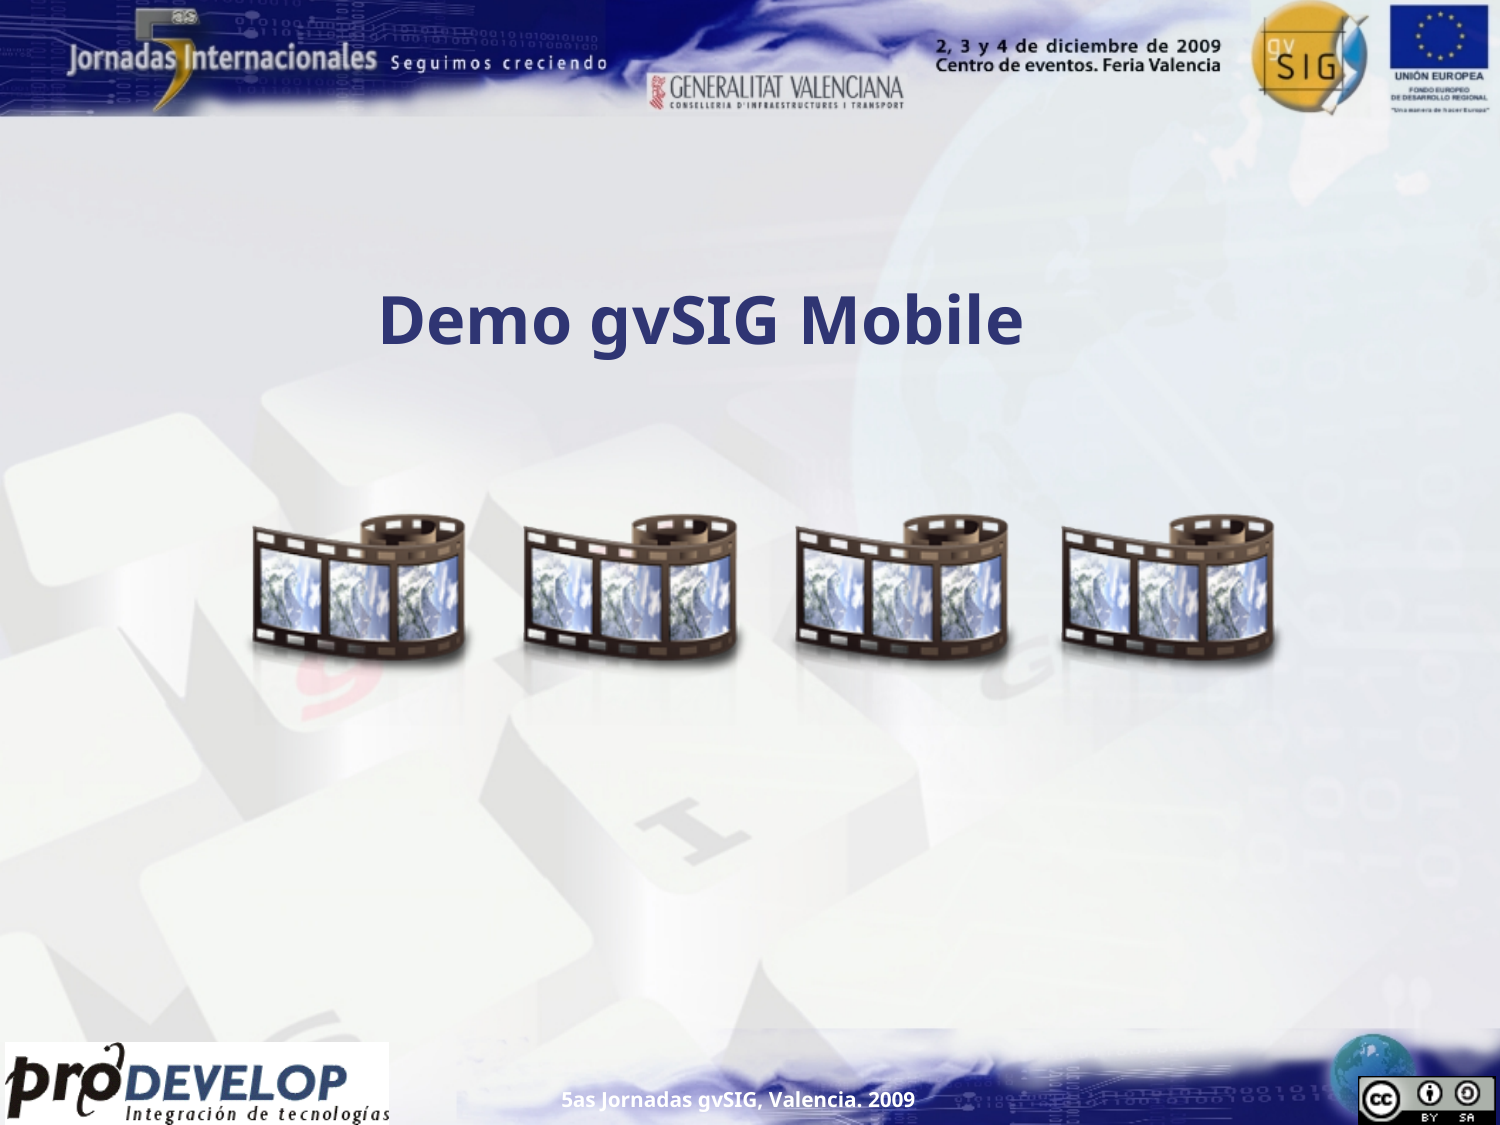

# Demo gvSIG Mobile
25/10/2006
16
Plan Difusión Interna gvSIG v. 2.0